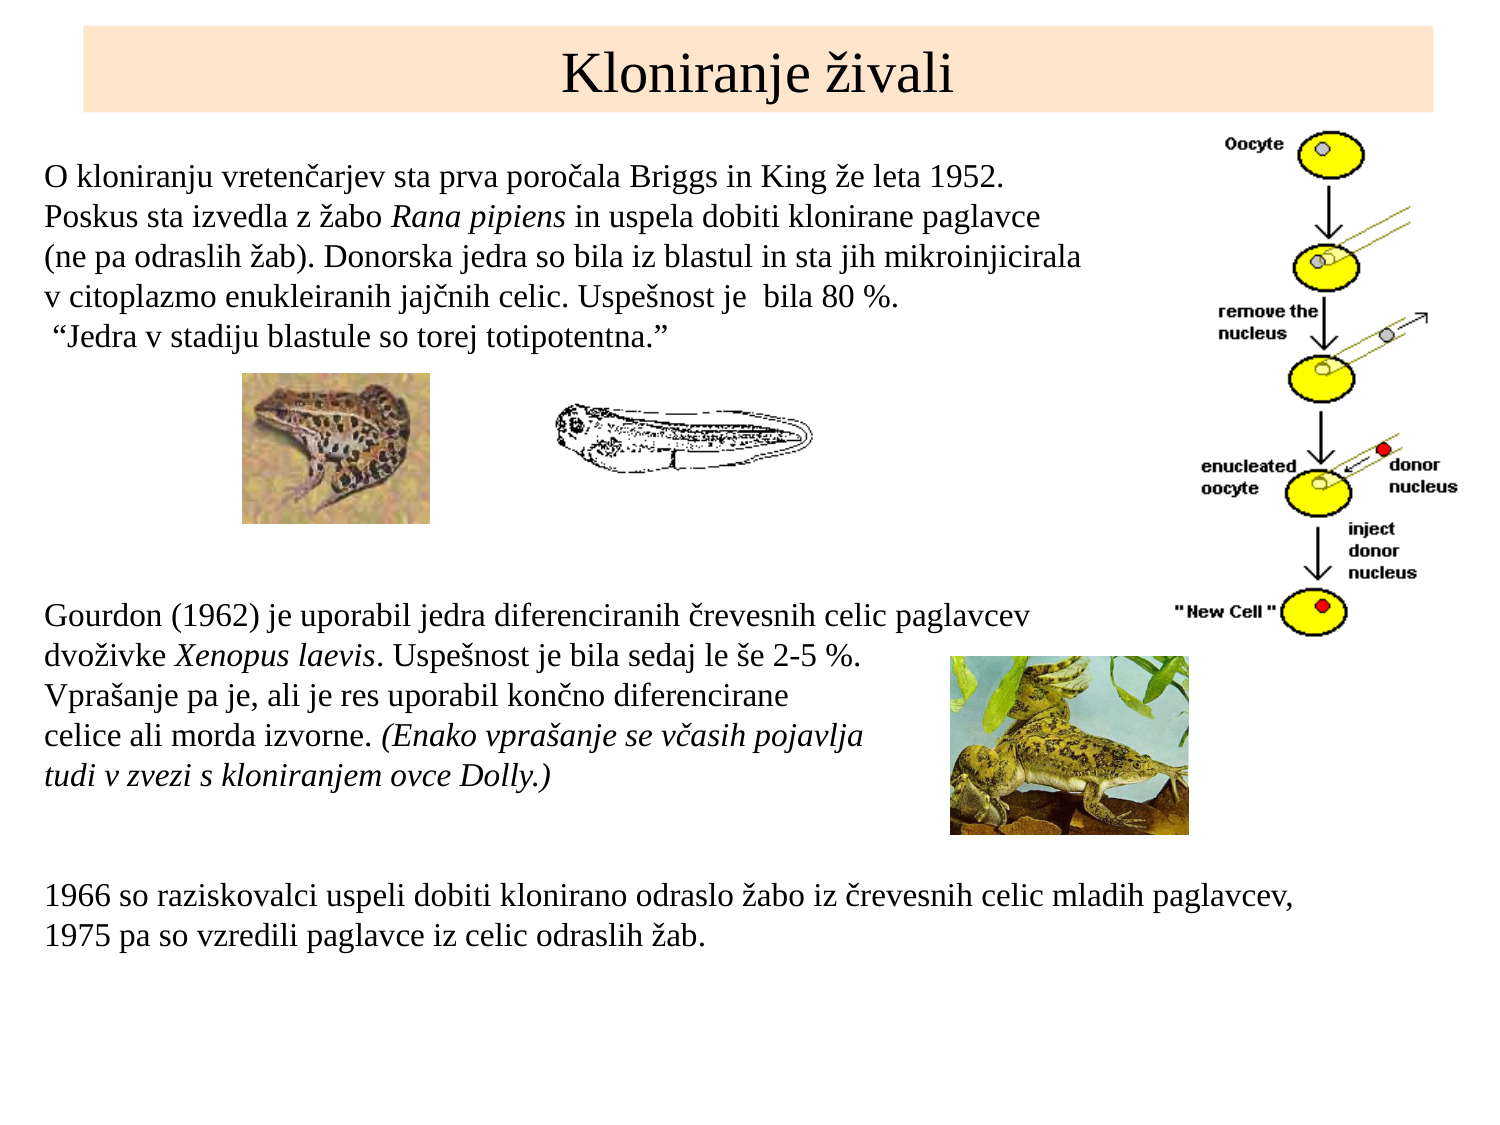

Kloniranje živali
O kloniranju vretenčarjev sta prva poročala Briggs in King že leta 1952.
Poskus sta izvedla z žabo Rana pipiens in uspela dobiti klonirane paglavce
(ne pa odraslih žab). Donorska jedra so bila iz blastul in sta jih mikroinjicirala
v citoplazmo enukleiranih jajčnih celic. Uspešnost je bila 80 %.
 “Jedra v stadiju blastule so torej totipotentna.”
Gourdon (1962) je uporabil jedra diferenciranih črevesnih celic paglavcev
dvoživke Xenopus laevis. Uspešnost je bila sedaj le še 2-5 %.
Vprašanje pa je, ali je res uporabil končno diferencirane
celice ali morda izvorne. (Enako vprašanje se včasih pojavlja
tudi v zvezi s kloniranjem ovce Dolly.)
1966 so raziskovalci uspeli dobiti klonirano odraslo žabo iz črevesnih celic mladih paglavcev,
1975 pa so vzredili paglavce iz celic odraslih žab.
#